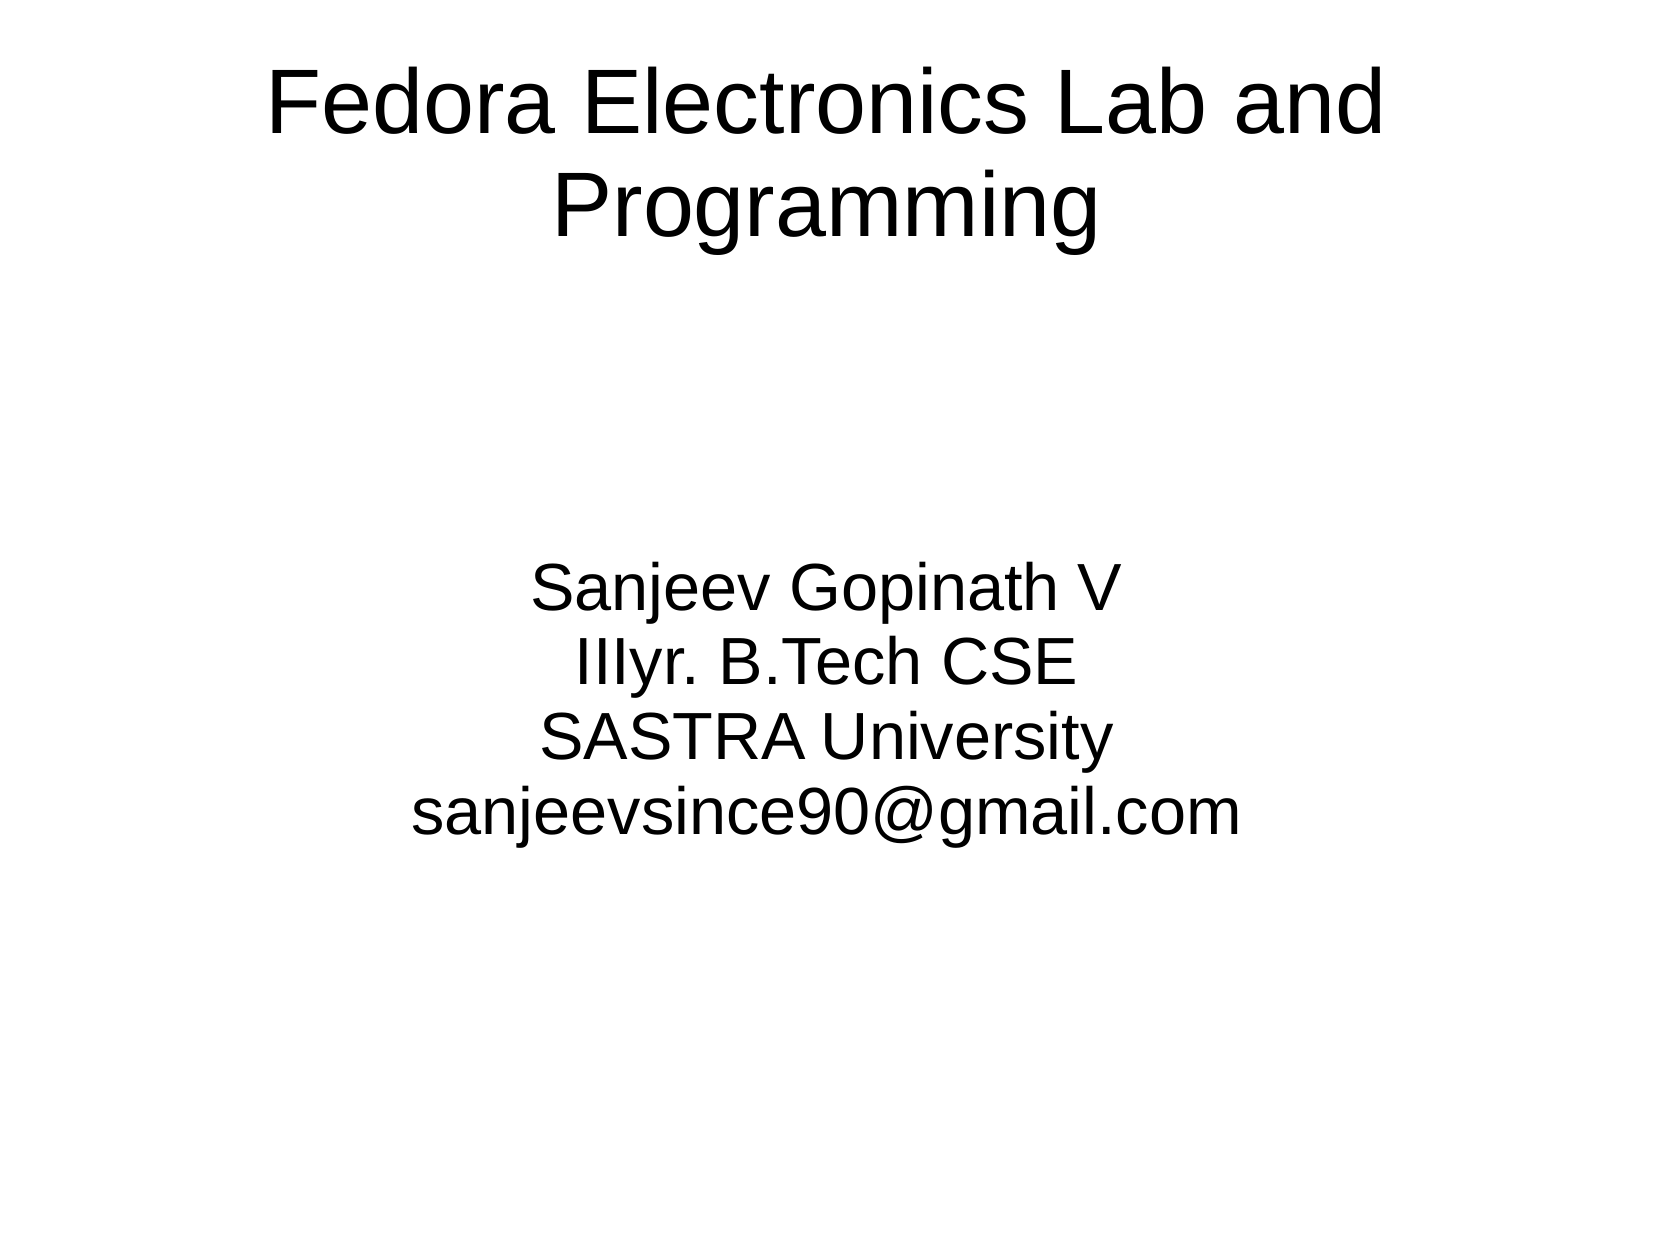

# Fedora Electronics Lab and Programming
Sanjeev Gopinath V
IIIyr. B.Tech CSE
SASTRA University
sanjeevsince90@gmail.com